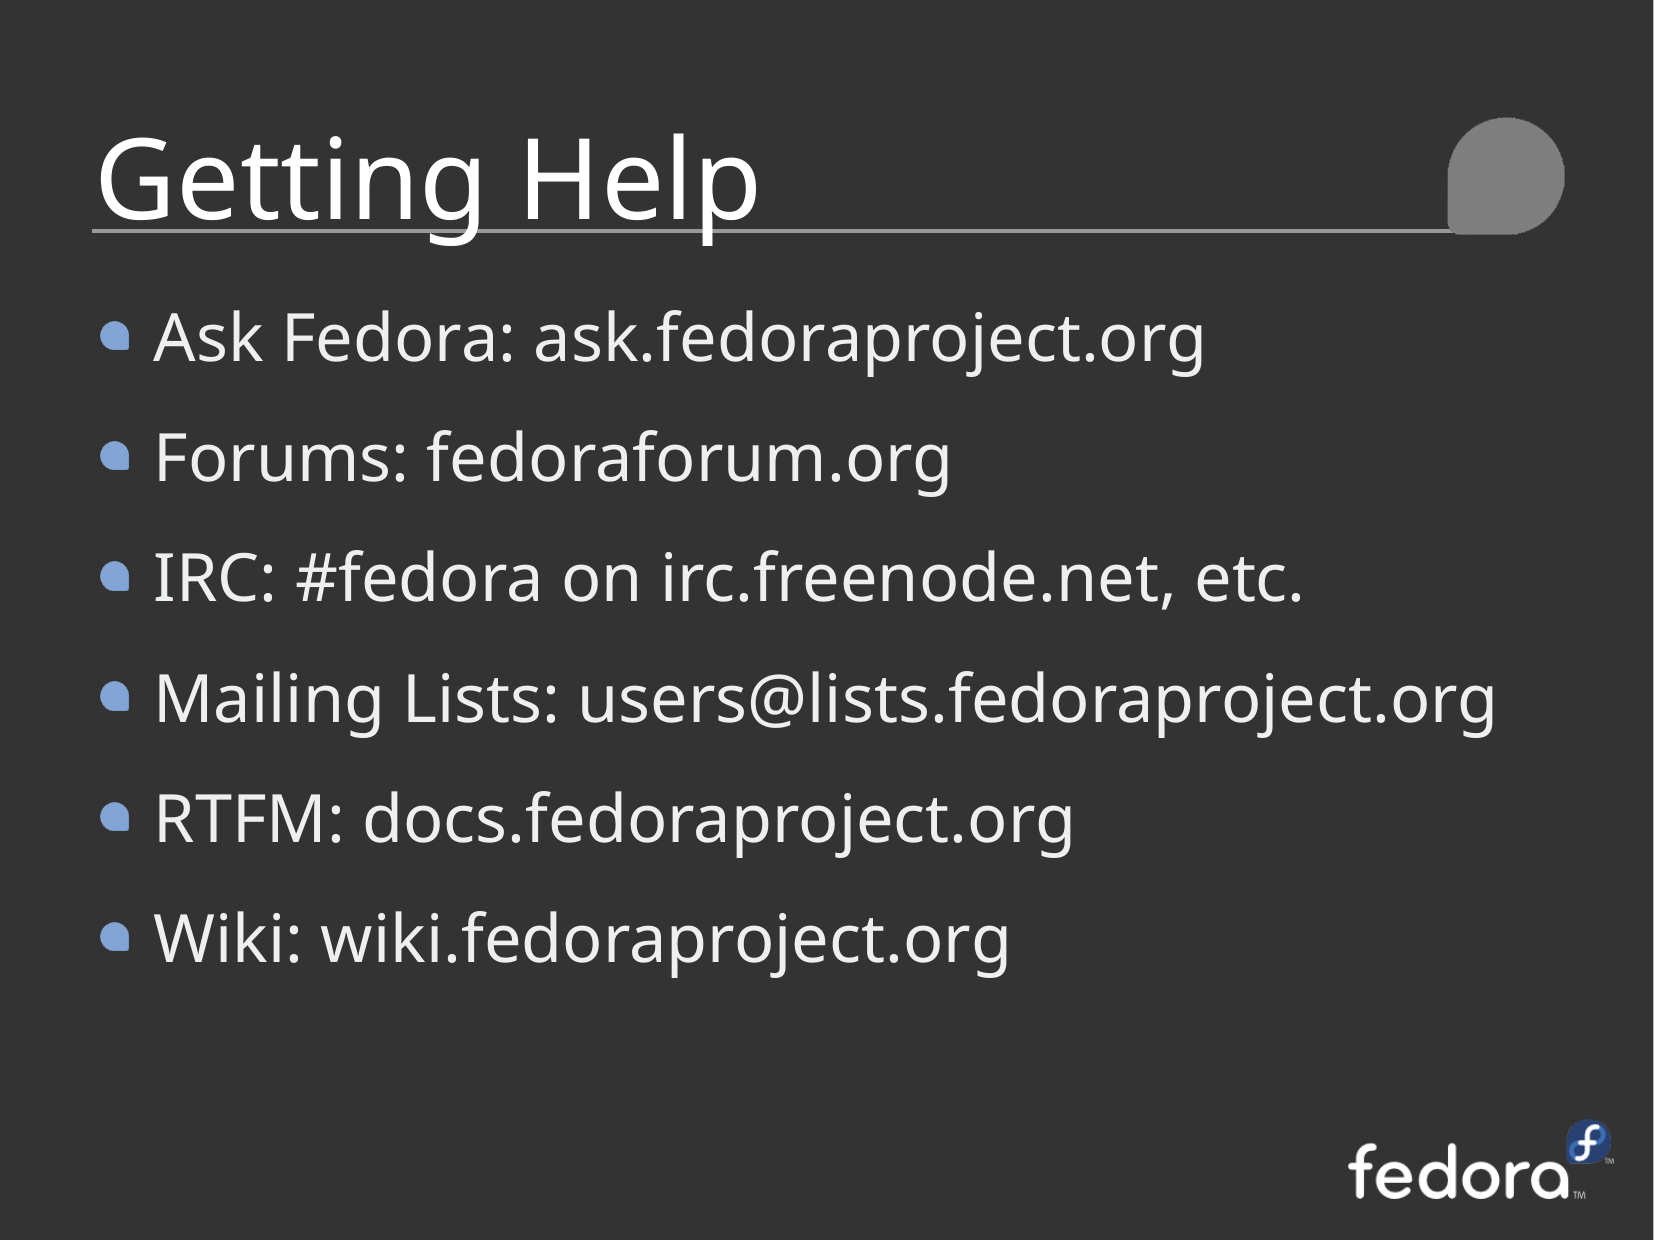

Getting Help
# Ask Fedora: ask.fedoraproject.org
Forums: fedoraforum.org
IRC: #fedora on irc.freenode.net, etc.
Mailing Lists: users@lists.fedoraproject.org
RTFM: docs.fedoraproject.org
Wiki: wiki.fedoraproject.org